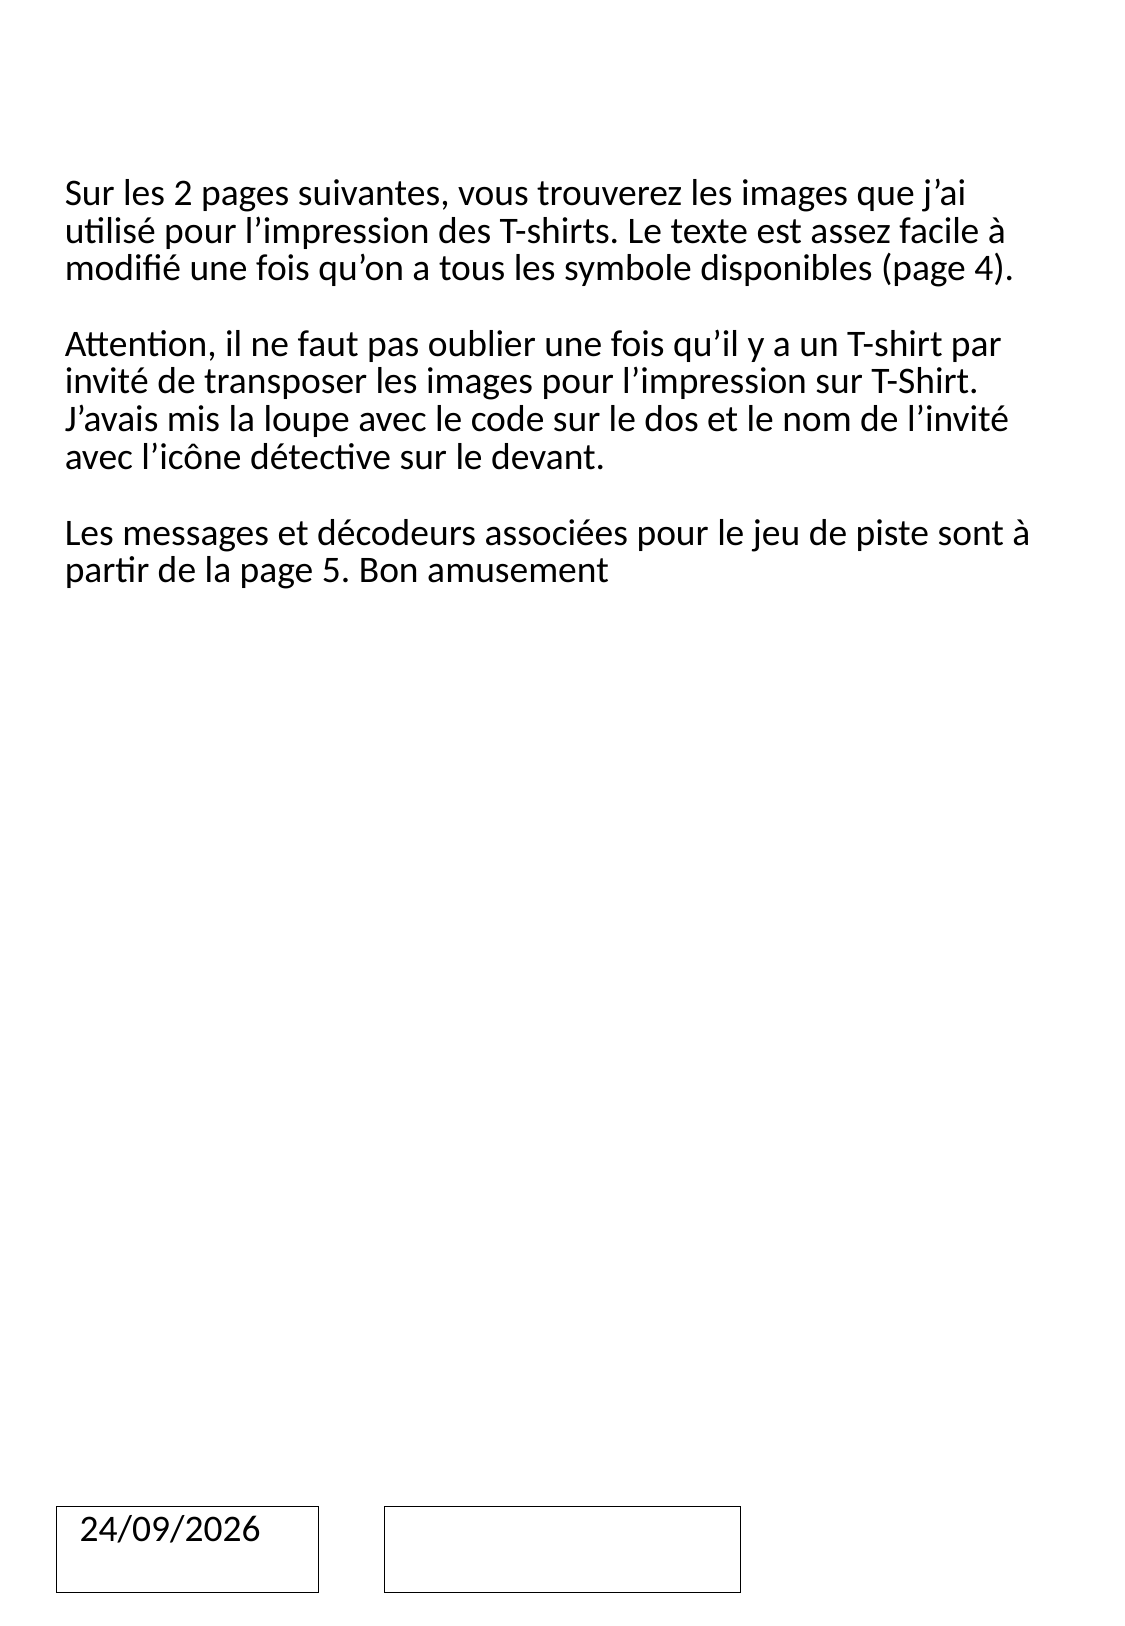

Sur les 2 pages suivantes, vous trouverez les images que j’ai utilisé pour l’impression des T-shirts. Le texte est assez facile à modifié une fois qu’on a tous les symbole disponibles (page 4).
Attention, il ne faut pas oublier une fois qu’il y a un T-shirt par invité de transposer les images pour l’impression sur T-Shirt.
J’avais mis la loupe avec le code sur le dos et le nom de l’invité avec l’icône détective sur le devant.
Les messages et décodeurs associées pour le jeu de piste sont à partir de la page 5. Bon amusement